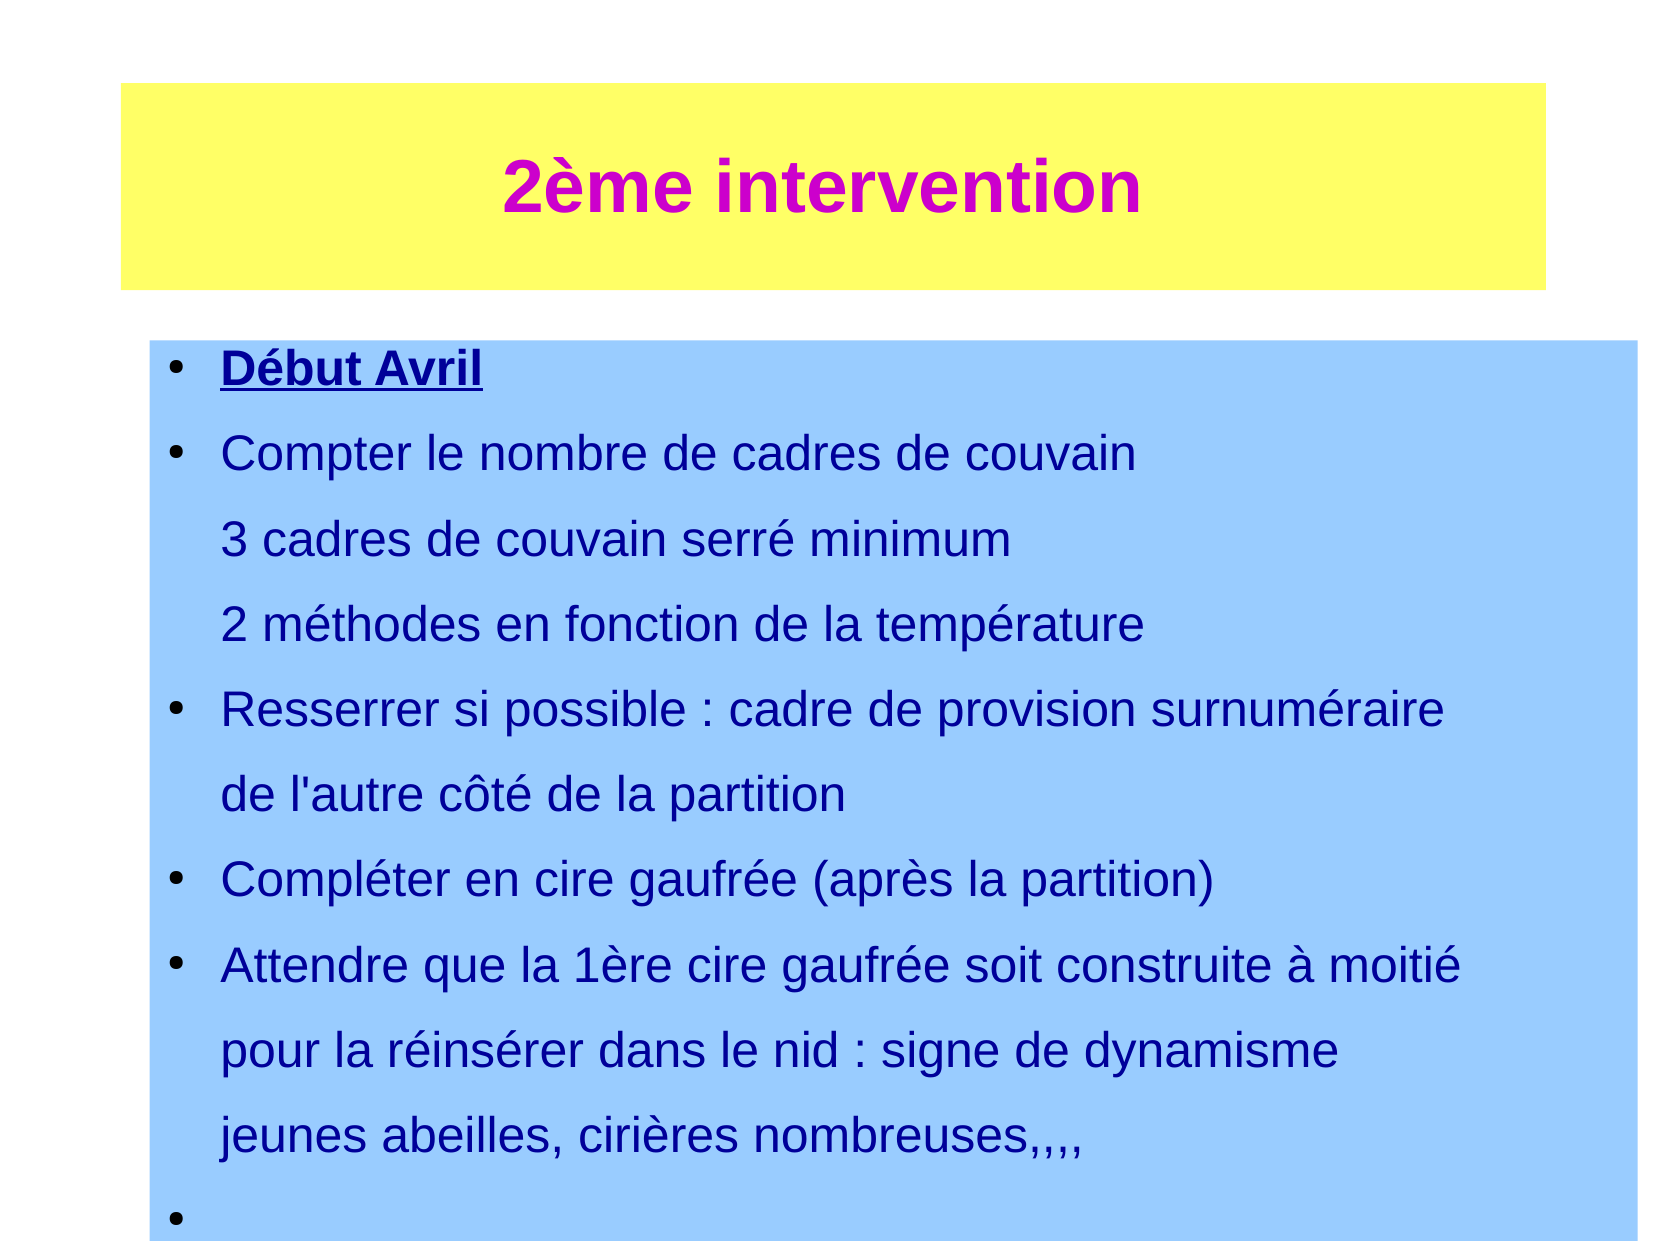

# 2ème intervention
Début Avril
Compter le nombre de cadres de couvain
3 cadres de couvain serré minimum
2 méthodes en fonction de la température
Resserrer si possible : cadre de provision surnuméraire
de l'autre côté de la partition
Compléter en cire gaufrée (après la partition)
Attendre que la 1ère cire gaufrée soit construite à moitié
pour la réinsérer dans le nid : signe de dynamisme
jeunes abeilles, cirières nombreuses,,,,